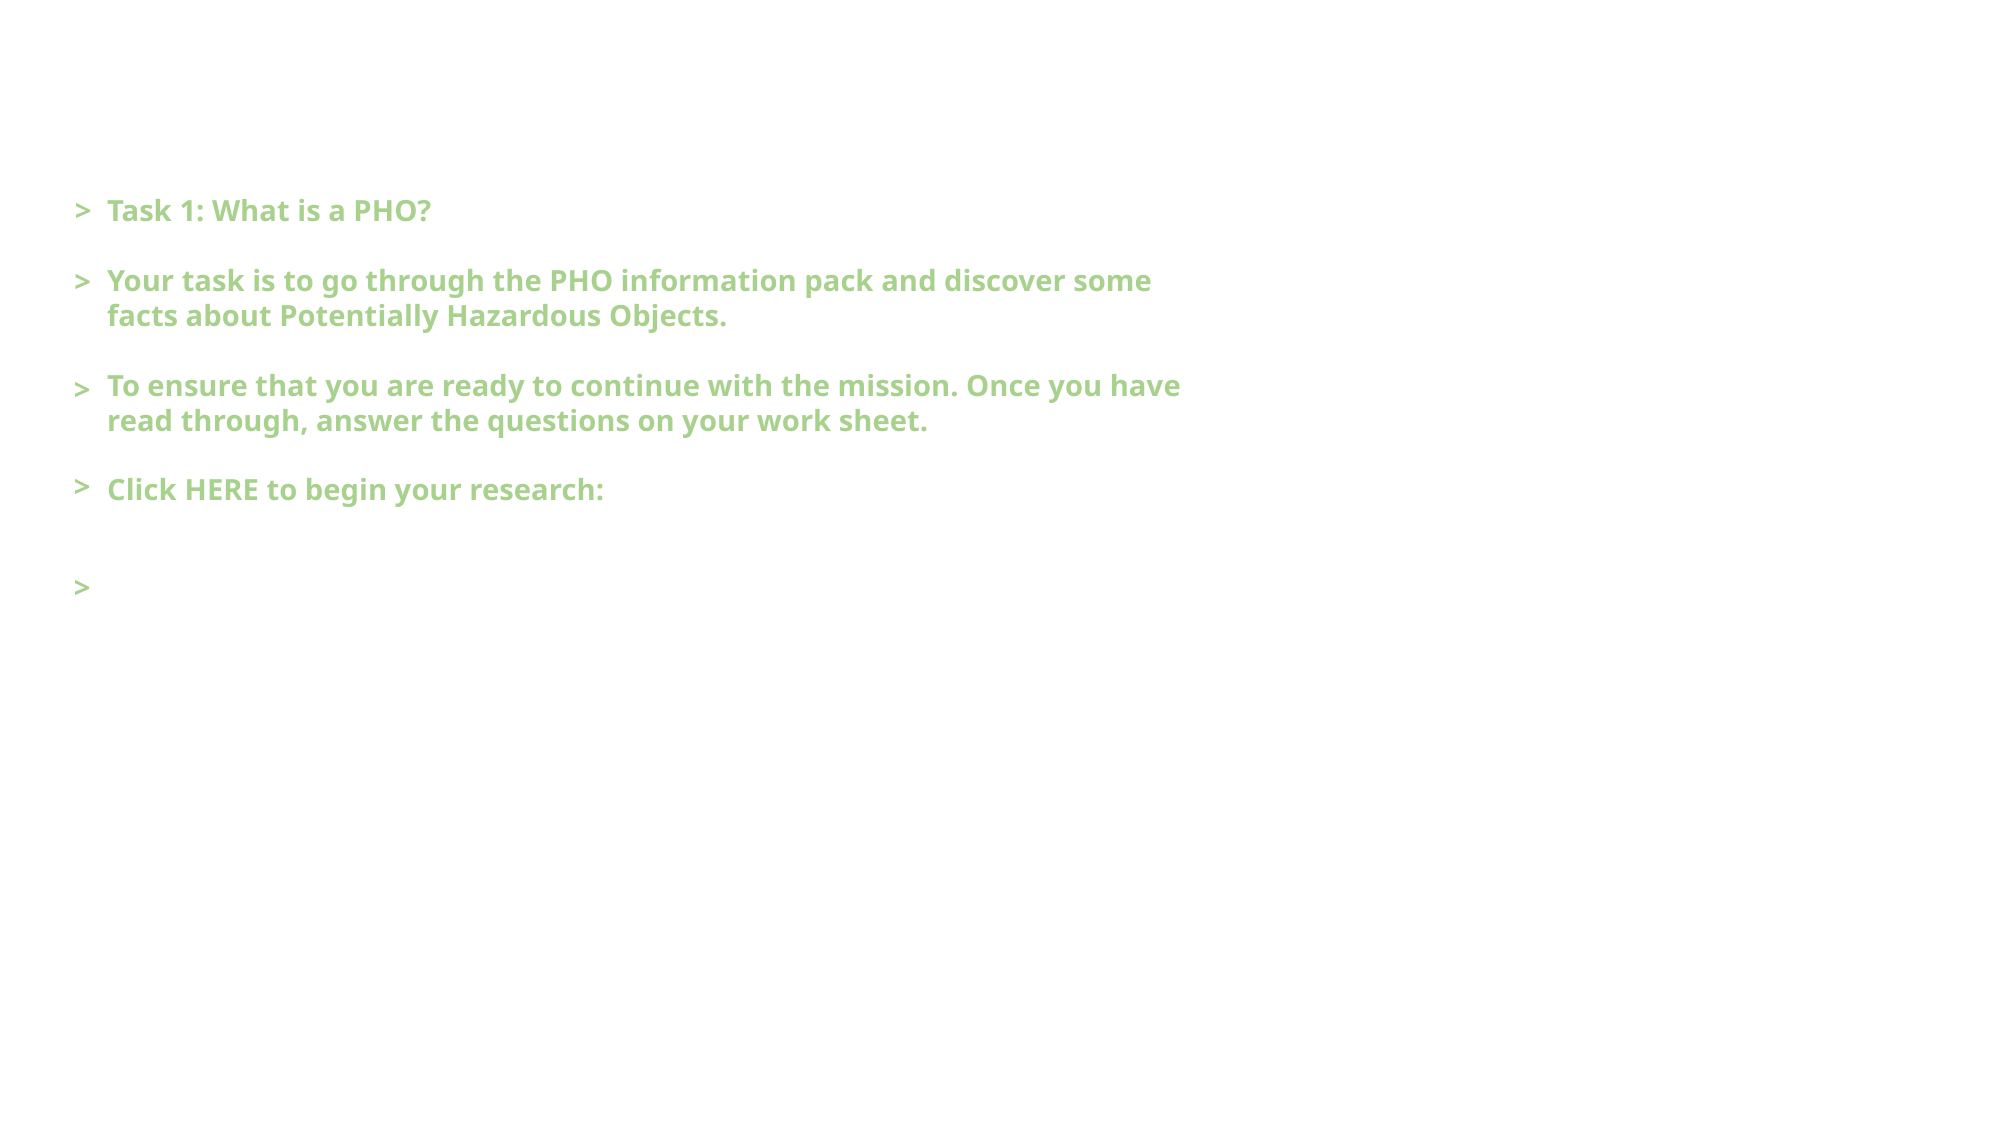

Task Pane
Mission Updates
Task 1: What is a PHO?
Your task is to go through the PHO information pack and discover some facts about Potentially Hazardous Objects.
To ensure that you are ready to continue with the mission. Once you have read through, answer the questions on your work sheet.
Click HERE to begin your research:
>
1) An object has been spotted at the edge of our solar system, research is required to prepare…
>
>
>
>